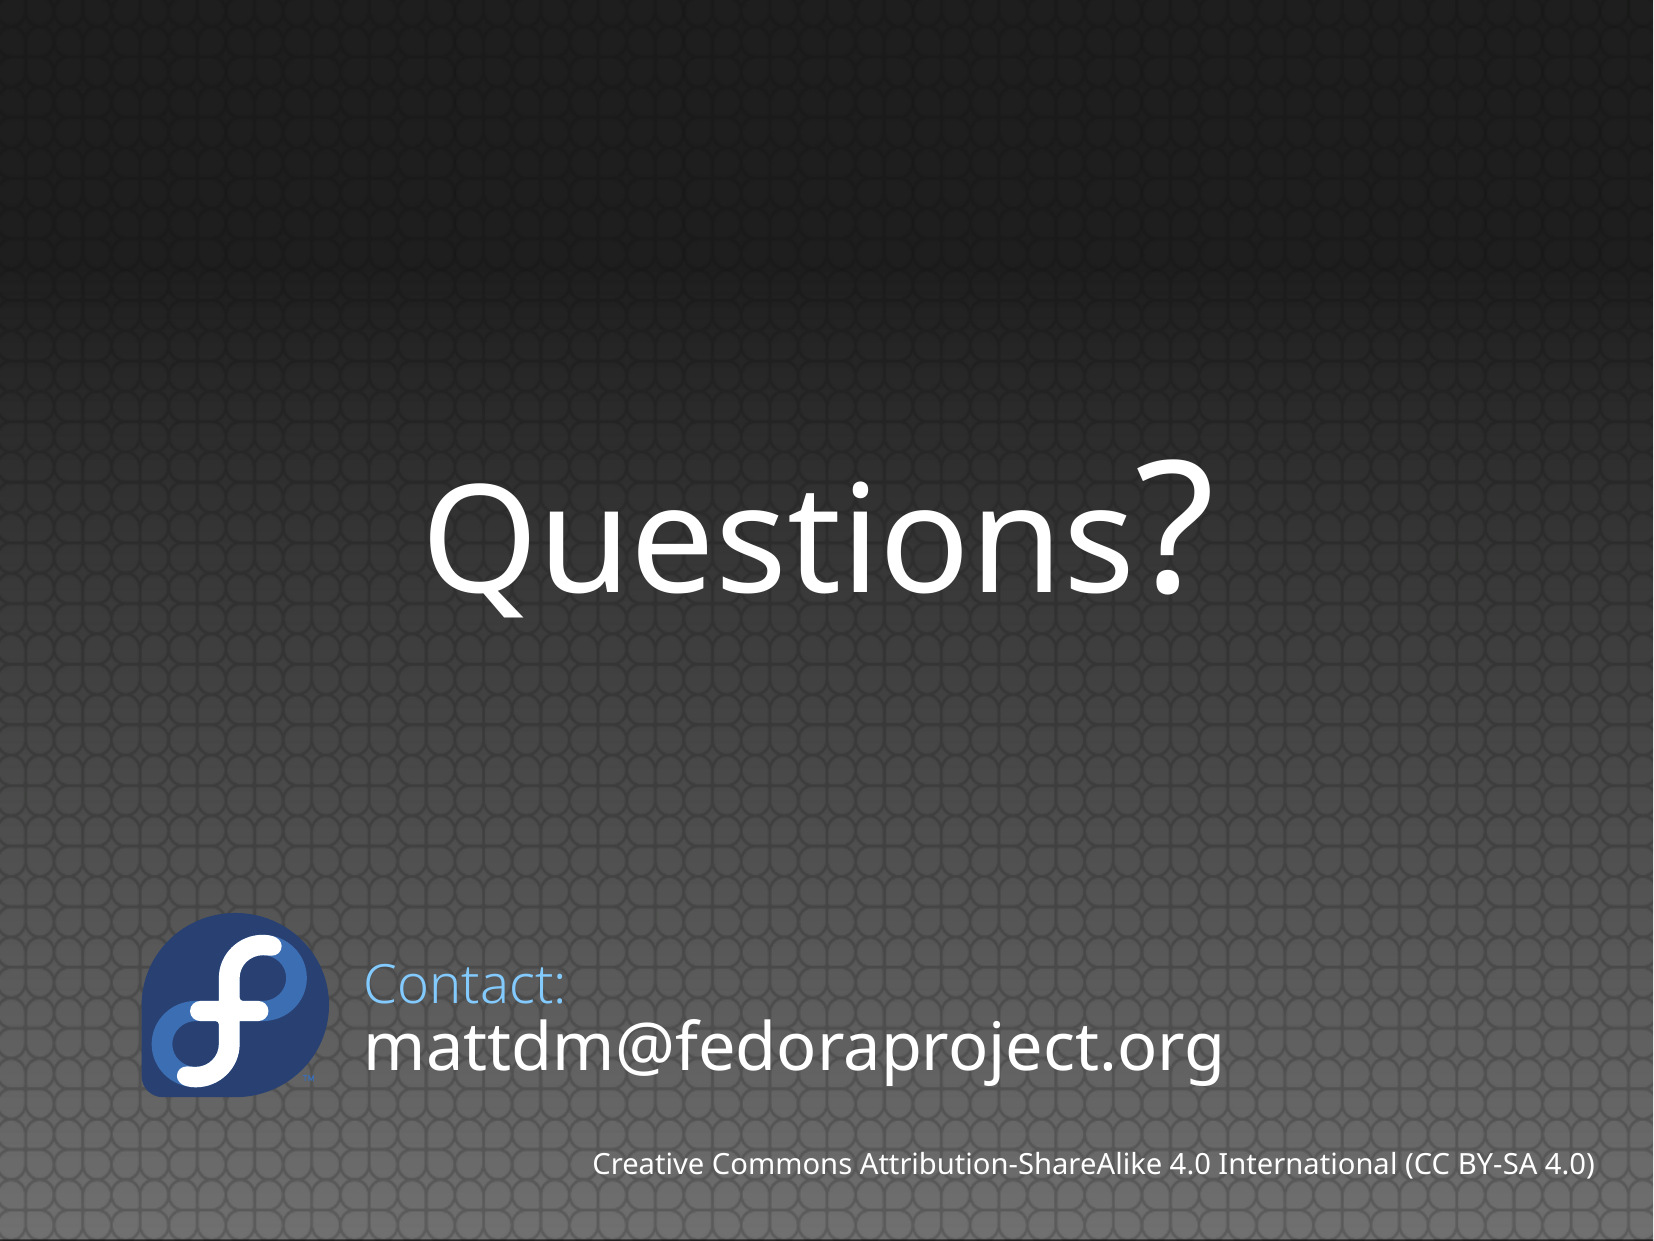

# Questions?
Contact:
mattdm@fedoraproject.org
Creative Commons Attribution-ShareAlike 4.0 International (CC BY-SA 4.0)